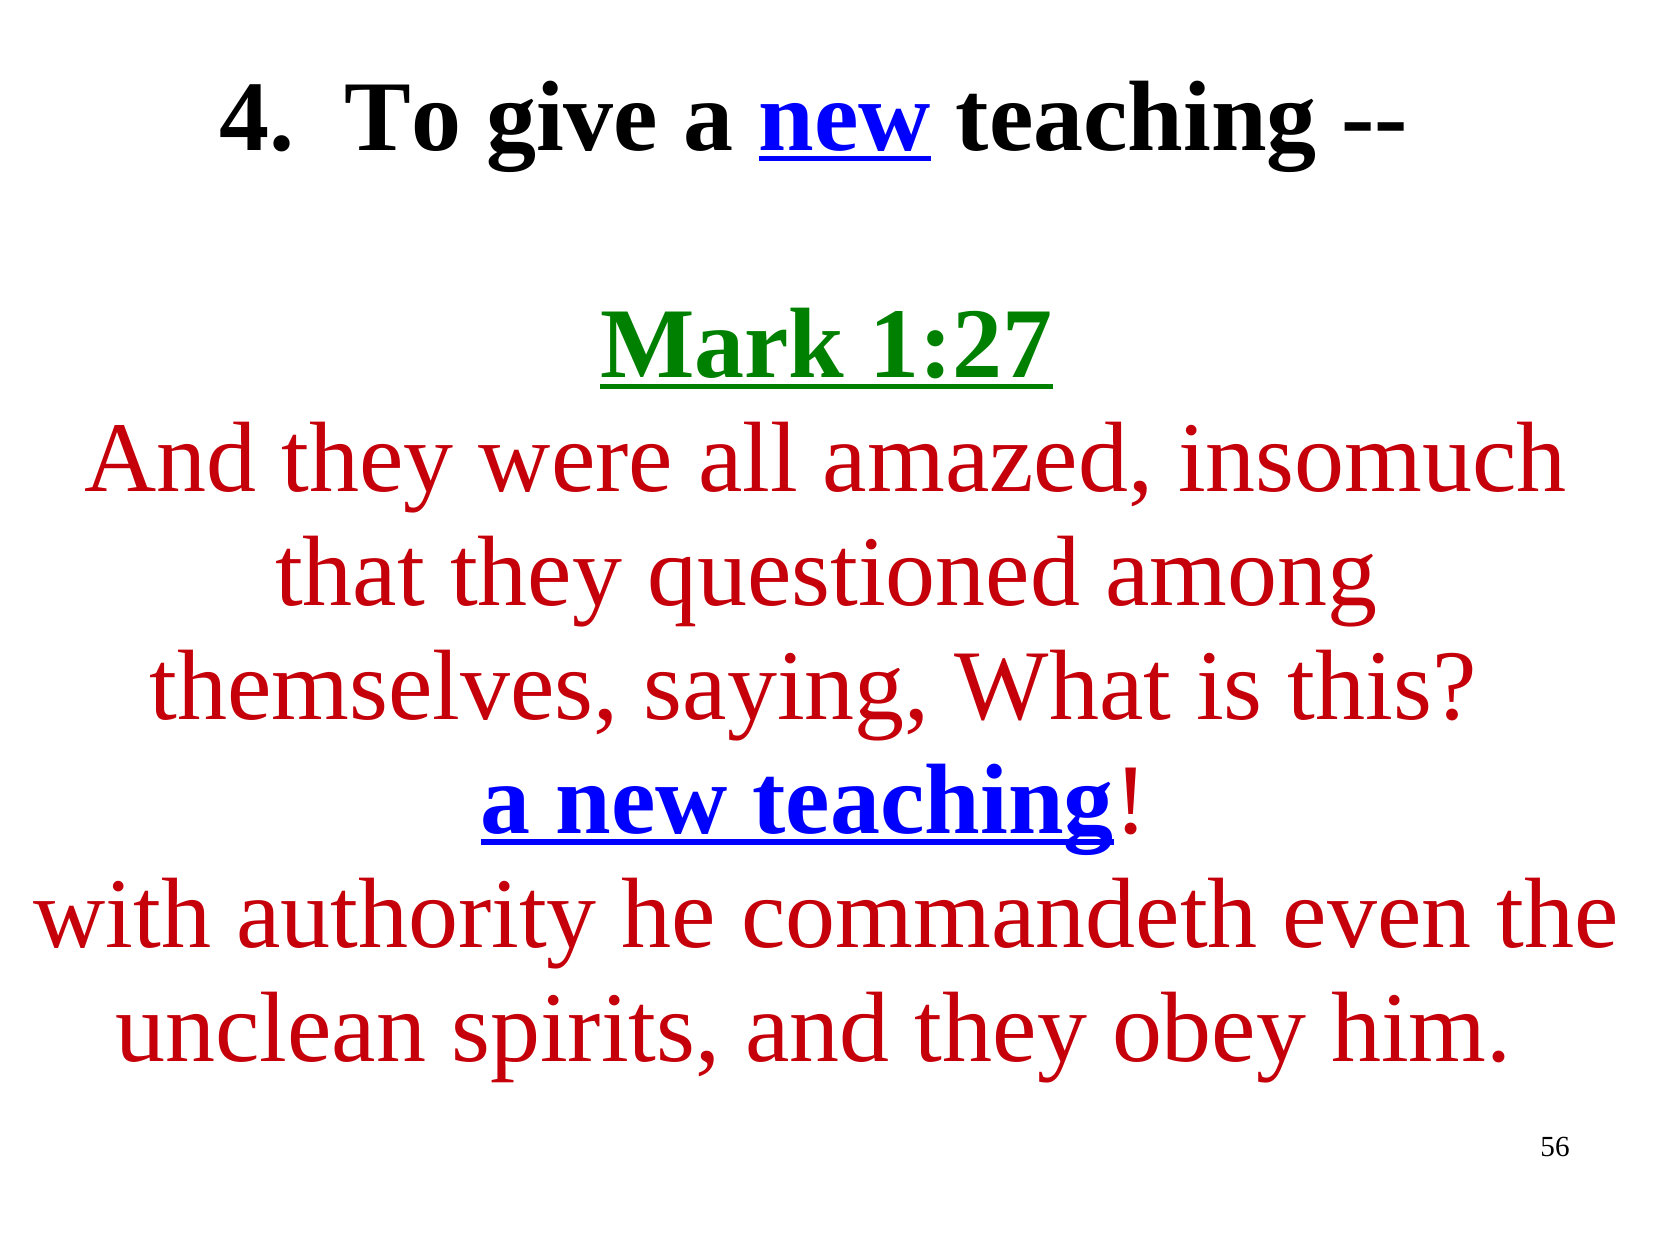

4. To give a new teaching --
Mark 1:27
And they were all amazed, insomuch that they questioned among themselves, saying, What is this?
a new teaching!
with authority he commandeth even the unclean spirits, and they obey him.
56